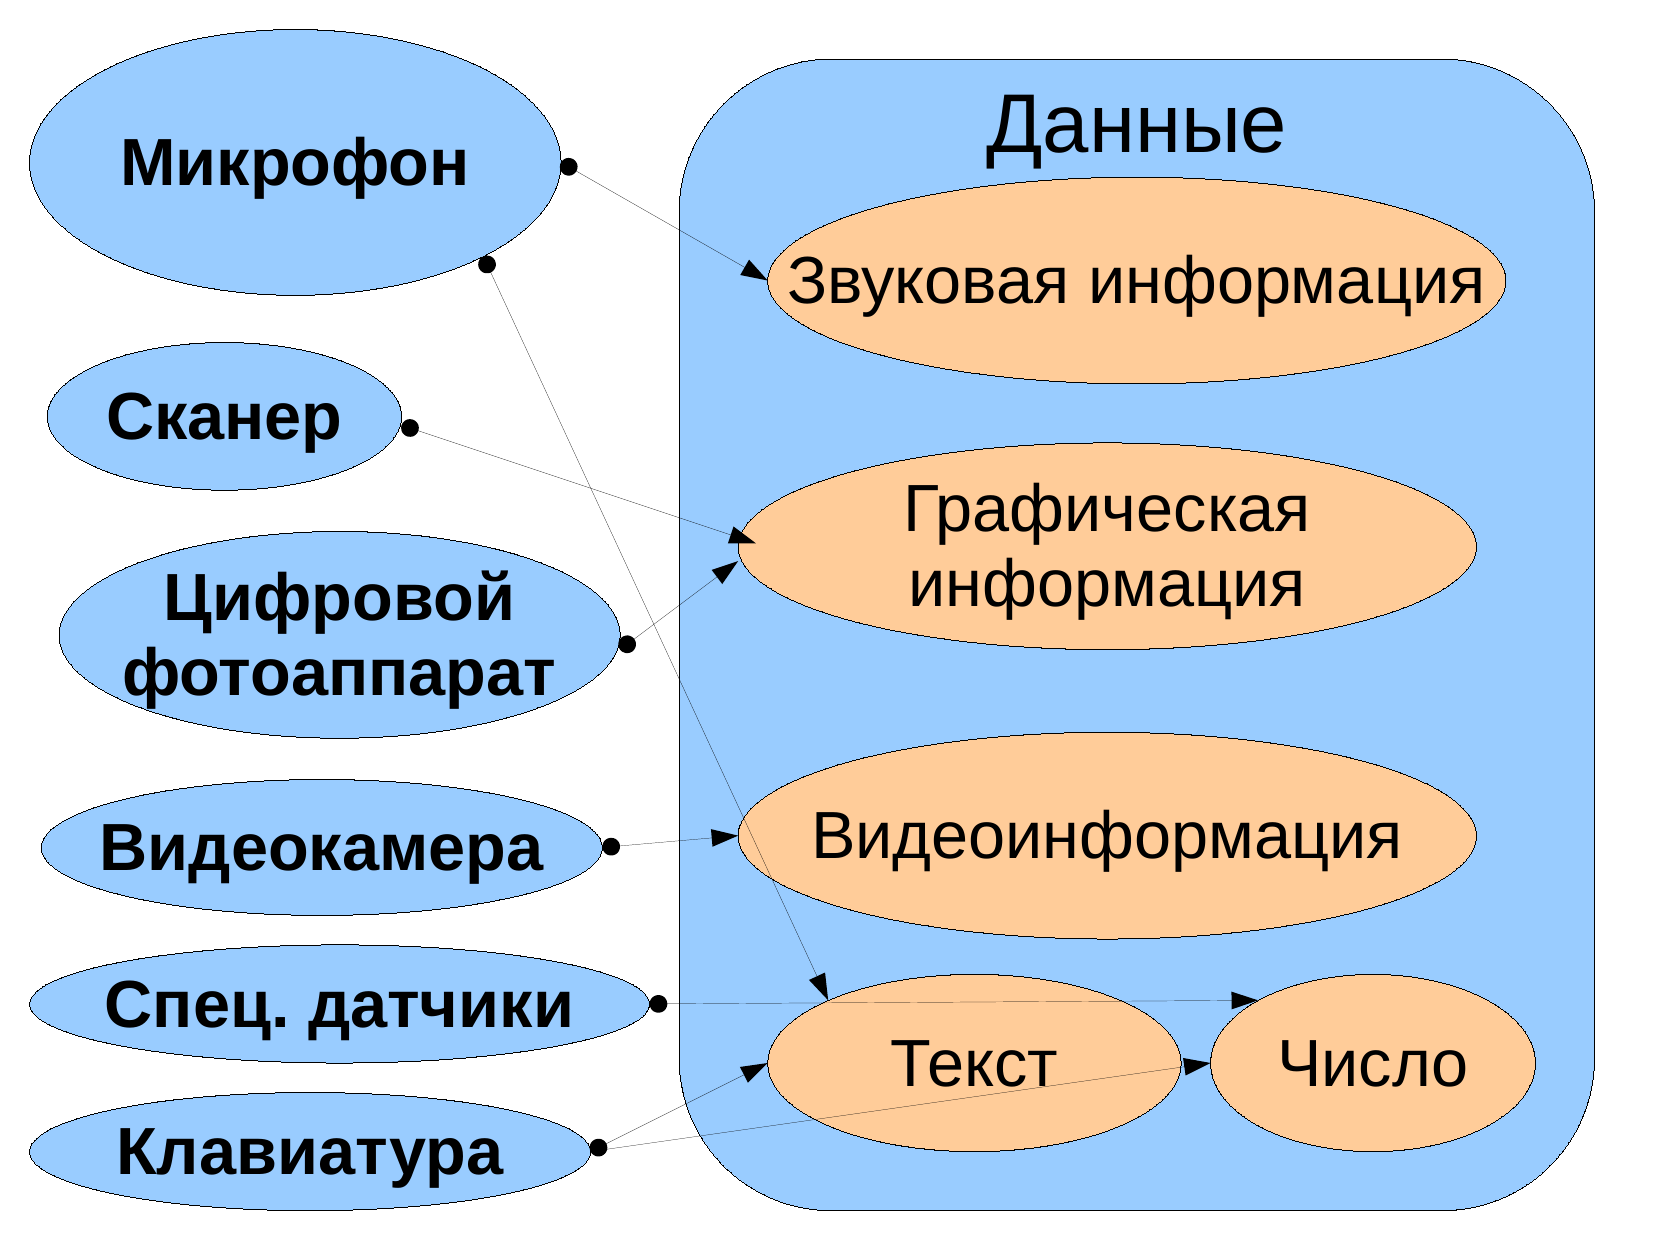

Микрофон
Данные
Звуковая информация
Сканер
Графическая
информация
Цифровой
фотоаппарат
Видеоинформация
Видеокамера
Спец. датчики
Текст
Число
Клавиатура